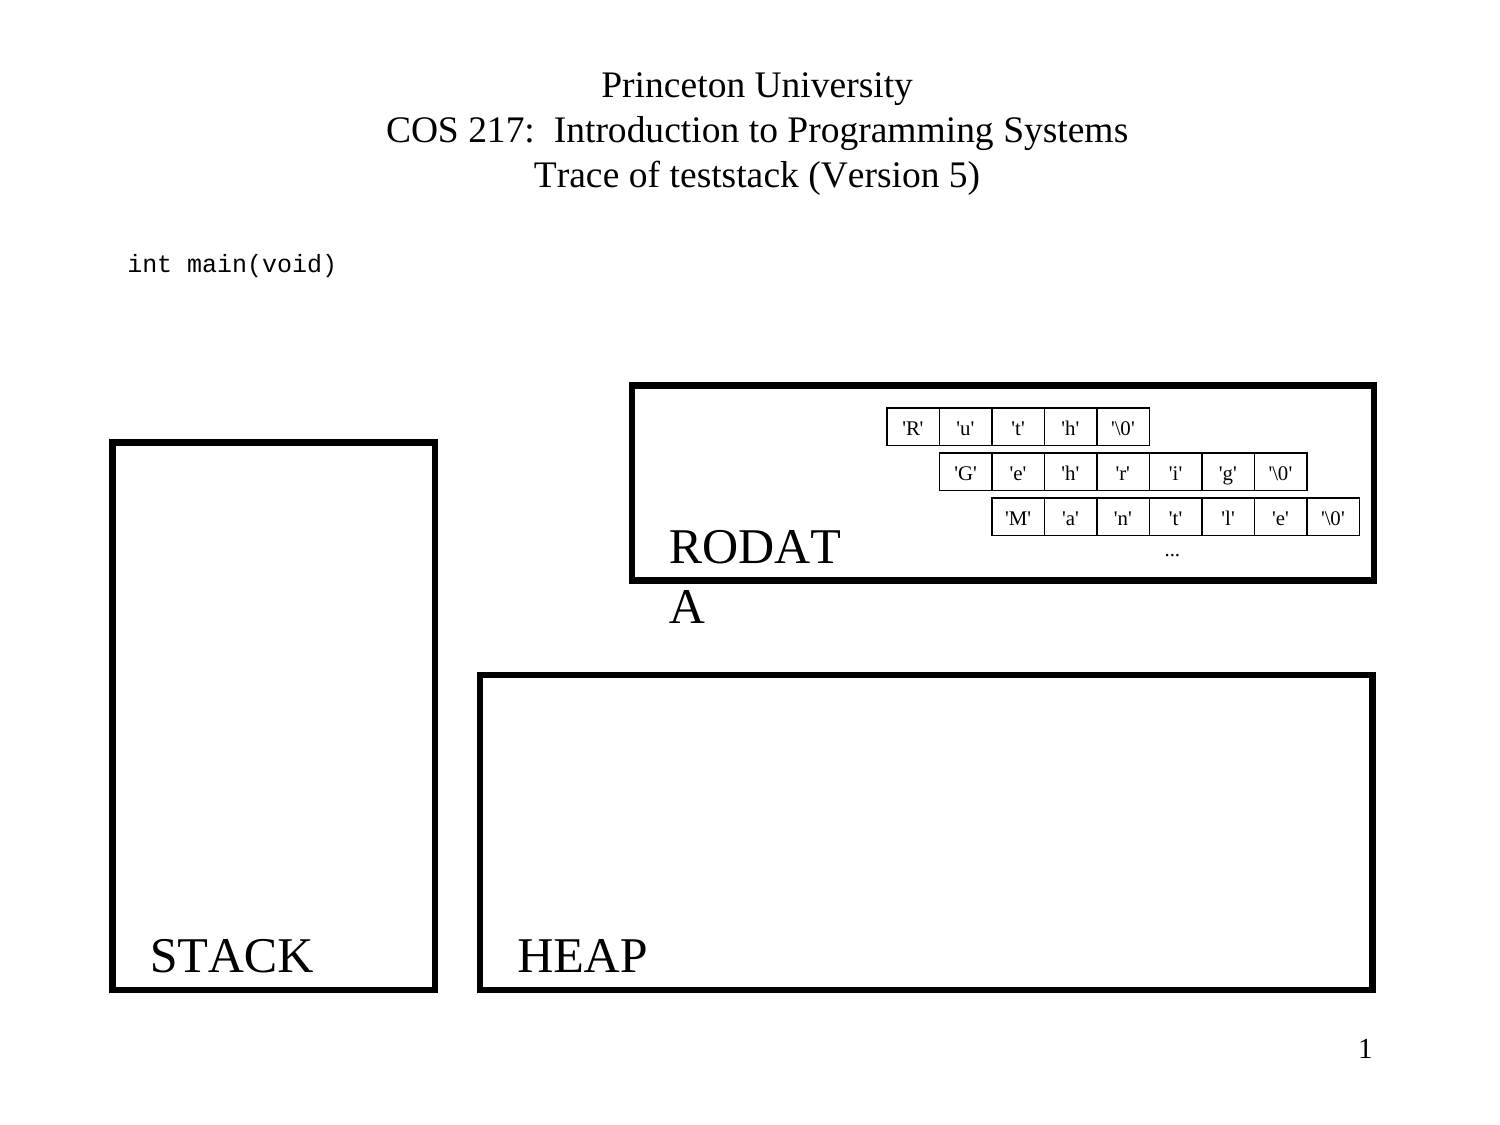

Princeton University
COS 217: Introduction to Programming Systems
Trace of teststack (Version 5)
int main(void)
'R'
'u'
't'
'h'
'\0'
'G'
'e'
'h'
'r'
'i'
'g'
'\0'
'M'
'a'
'n'
't'
'l'
'e'
'\0'
RODATA
...
STACK
HEAP
1